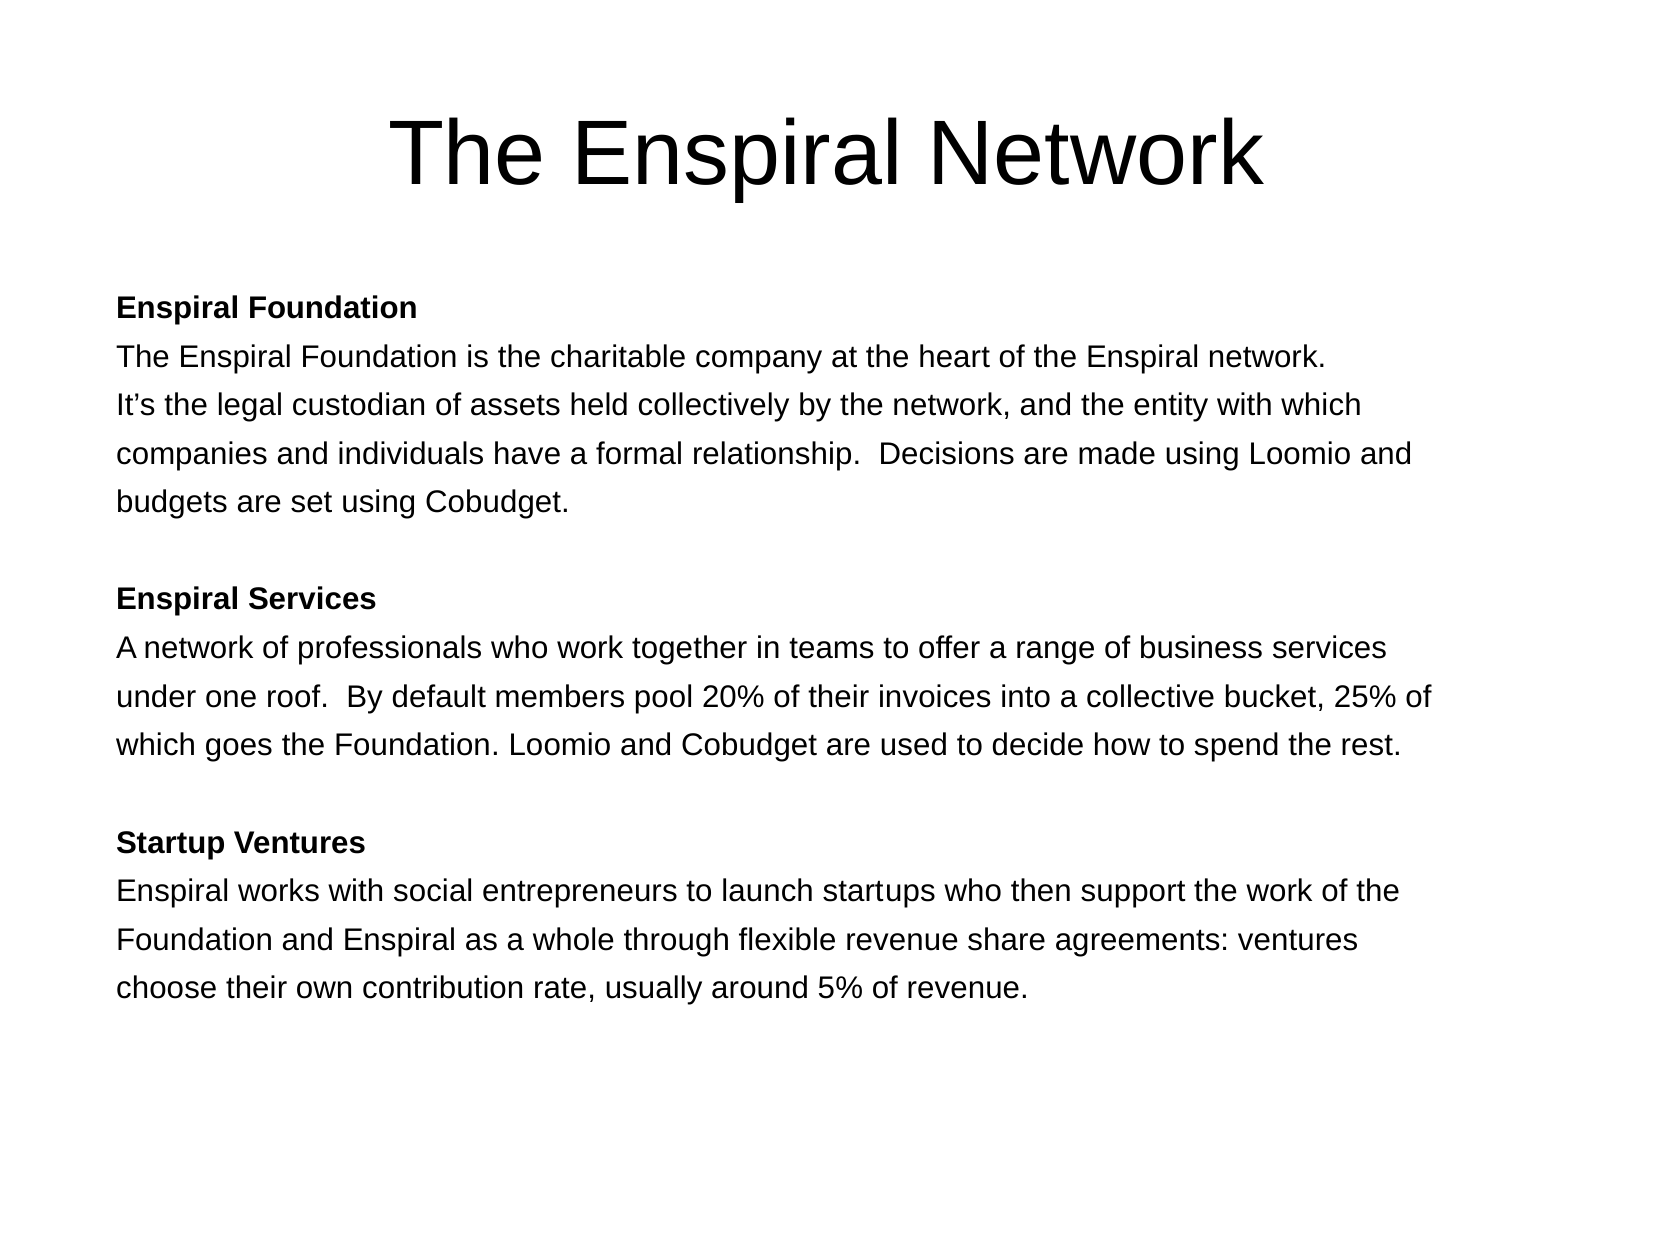

# The Enspiral Network
Enspiral Foundation
The Enspiral Foundation is the charitable company at the heart of the Enspiral network.
It’s the legal custodian of assets held collectively by the network, and the entity with which
companies and individuals have a formal relationship. Decisions are made using Loomio and
budgets are set using Cobudget.
Enspiral Services
A network of professionals who work together in teams to offer a range of business services
under one roof. By default members pool 20% of their invoices into a collective bucket, 25% of
which goes the Foundation. Loomio and Cobudget are used to decide how to spend the rest.
Startup Ventures
Enspiral works with social entrepreneurs to launch start­ups who then support the work of the
Foundation and Enspiral as a whole through flexible revenue share agreements: ventures
choose their own contribution rate, usually around 5% of revenue.